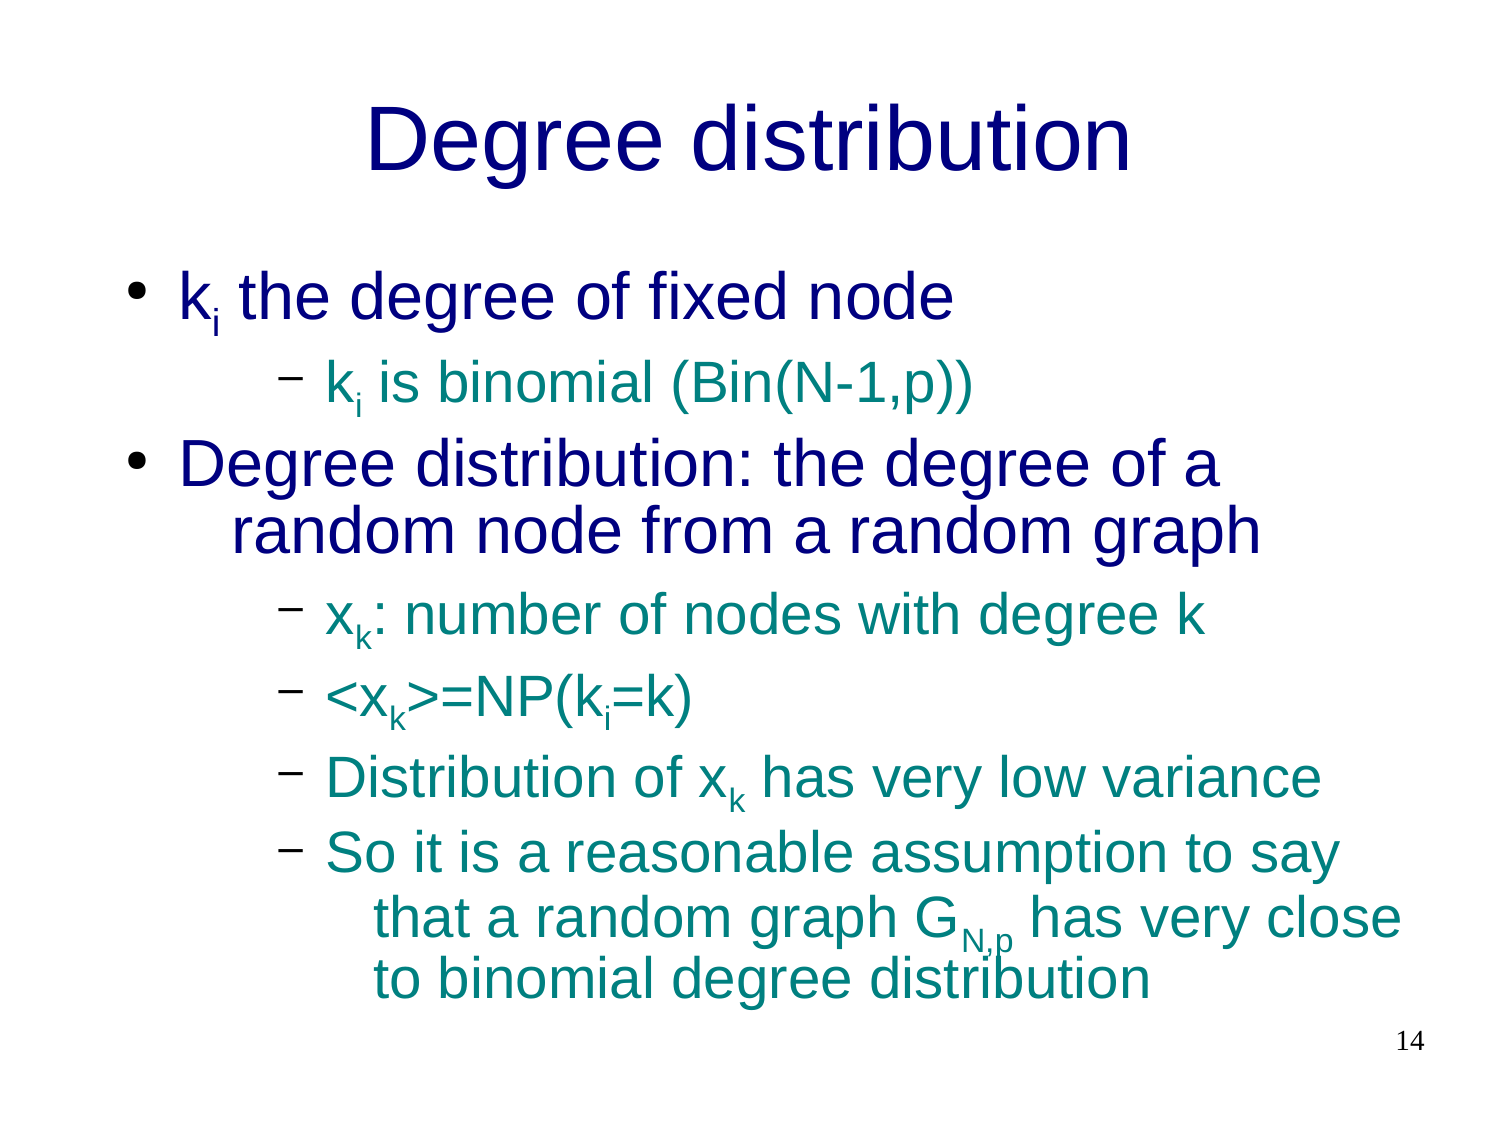

Degree distribution
# ki the degree of fixed node
ki is binomial (Bin(N-1,p))
Degree distribution: the degree of a random node from a random graph
xk: number of nodes with degree k
<xk>=NP(ki=k)
Distribution of xk has very low variance
So it is a reasonable assumption to say that a random graph GN,p has very close to binomial degree distribution
14